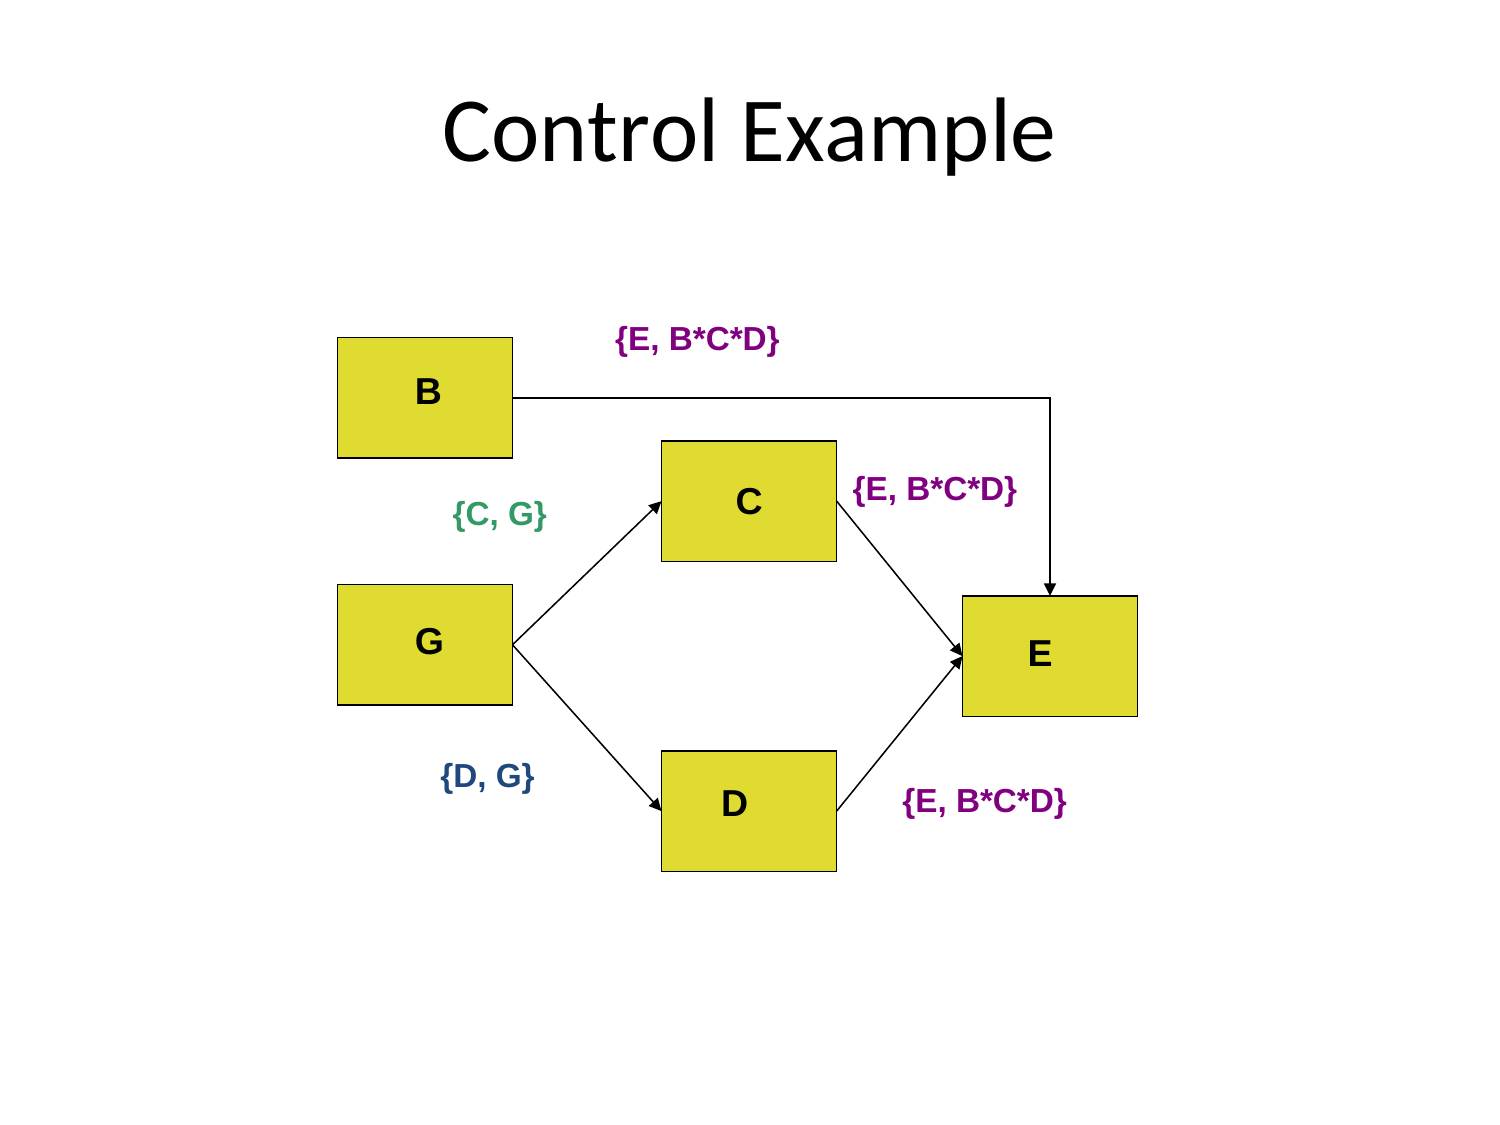

# Control Example
{E, B*C*D}
B
C
{E, B*C*D}
{C, G}
G
E
{D, G}
 D
{E, B*C*D}